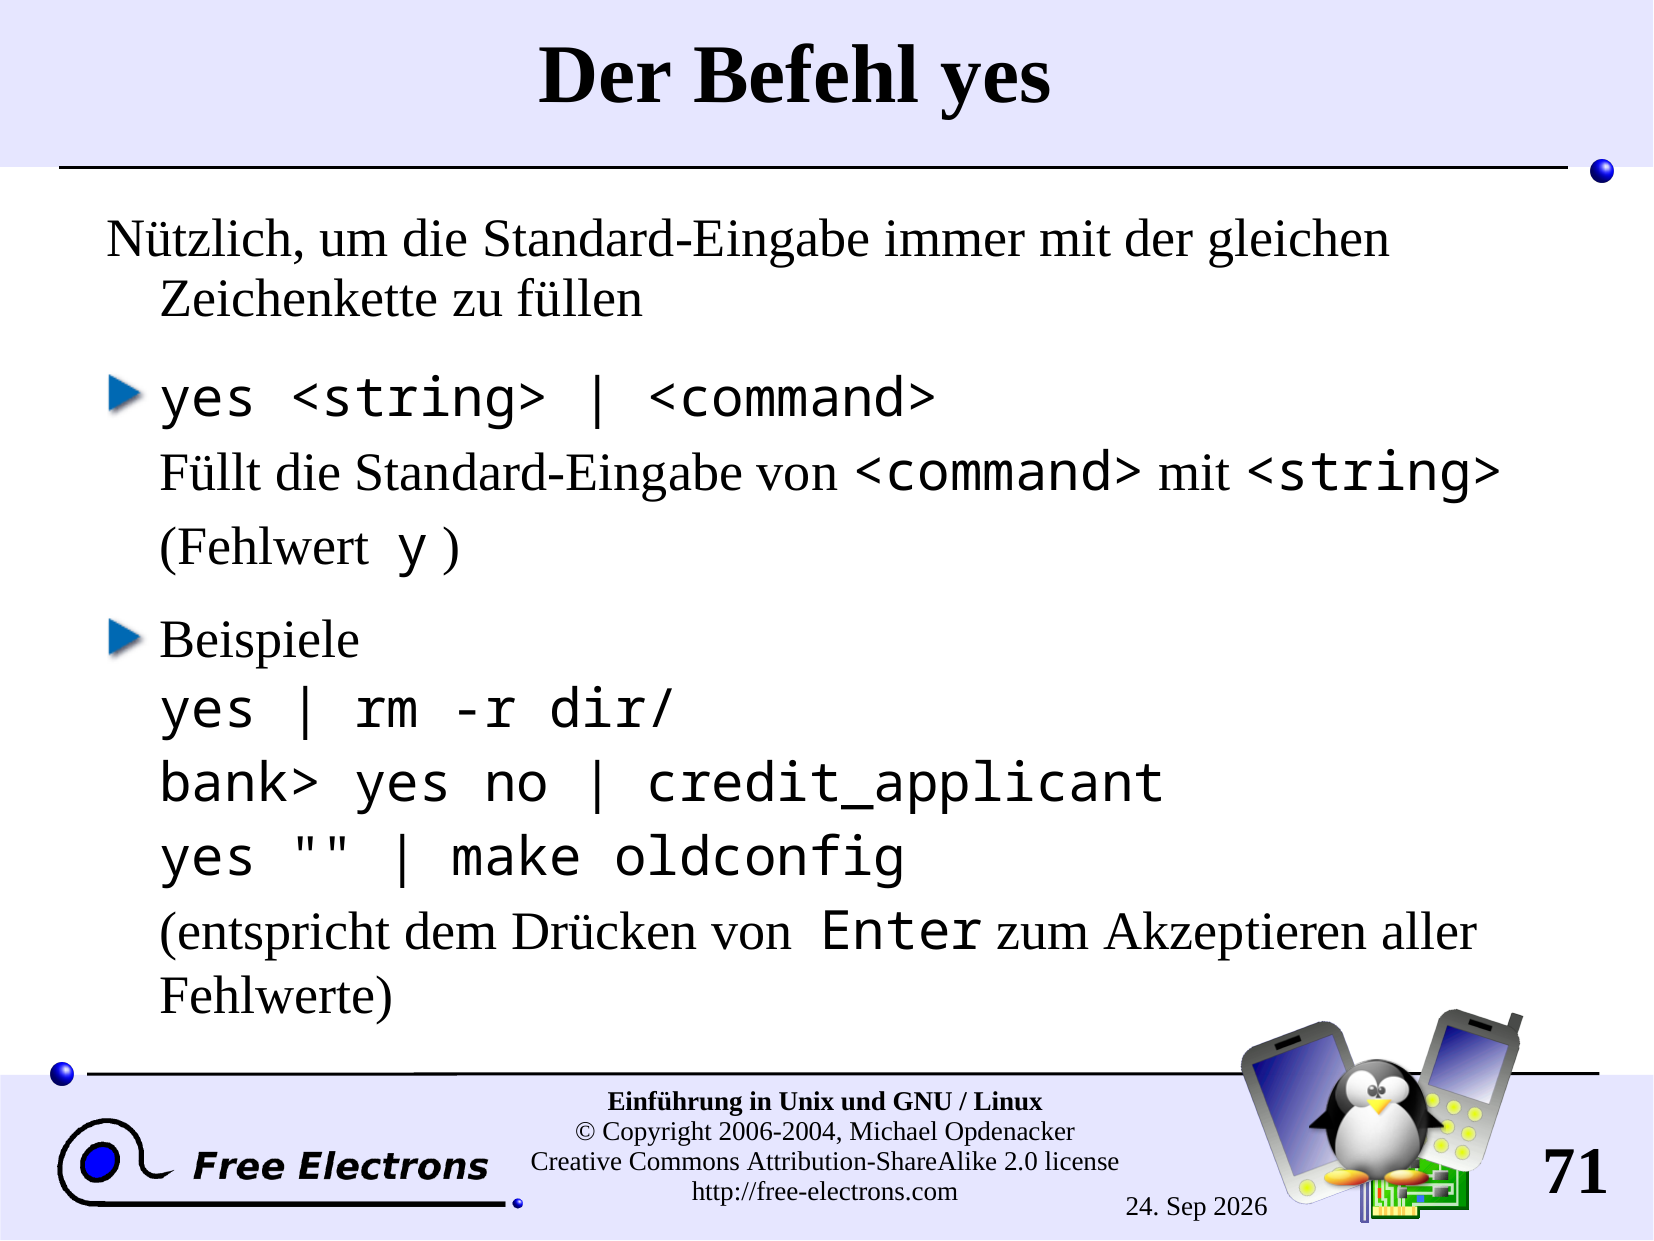

# Der Befehl yes
Nützlich, um die Standard-Eingabe immer mit der gleichen Zeichenkette zu füllen
yes <string> | <command>
Füllt die Standard-Eingabe von <command> mit <string> (Fehlwert y )
Beispiele
yes | rm -r dir/
bank> yes no | credit_applicant
yes "" | make oldconfig
(entspricht dem Drücken von Enter zum Akzeptieren aller Fehlwerte)